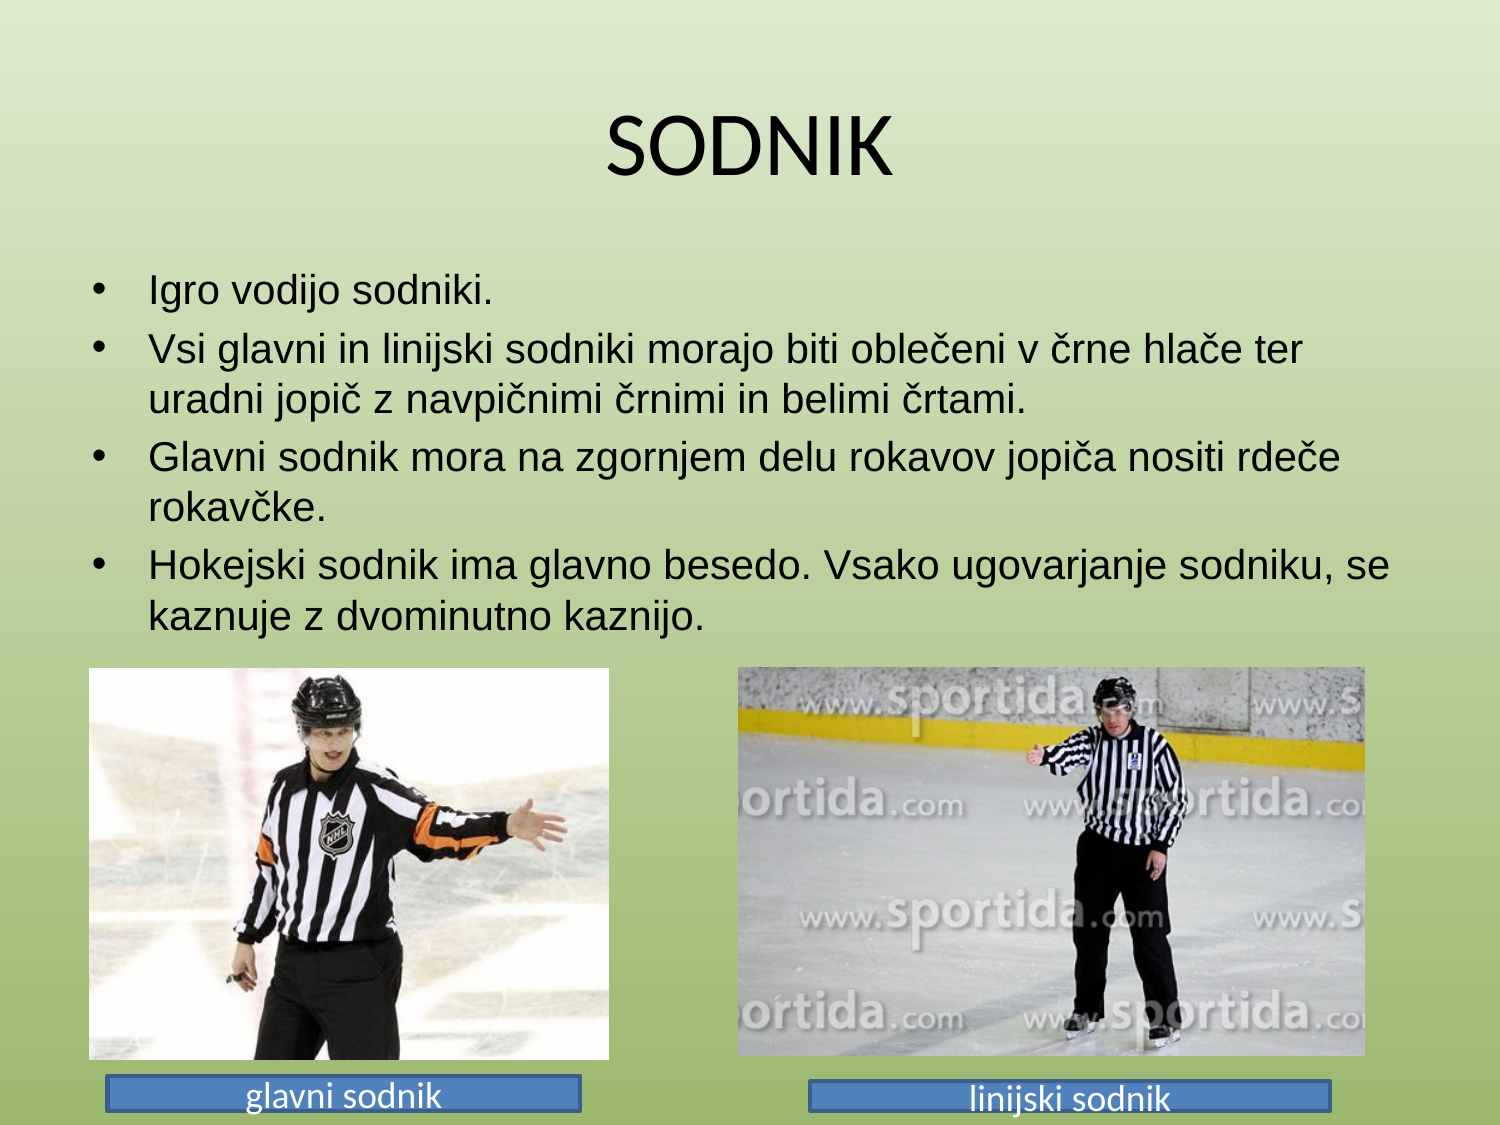

# SODNIK
Igro vodijo sodniki.
Vsi glavni in linijski sodniki morajo biti oblečeni v črne hlače ter uradni jopič z navpičnimi črnimi in belimi črtami.
Glavni sodnik mora na zgornjem delu rokavov jopiča nositi rdeče rokavčke.
Hokejski sodnik ima glavno besedo. Vsako ugovarjanje sodniku, se kaznuje z dvominutno kaznijo.
glavni sodnik
linijski sodnik